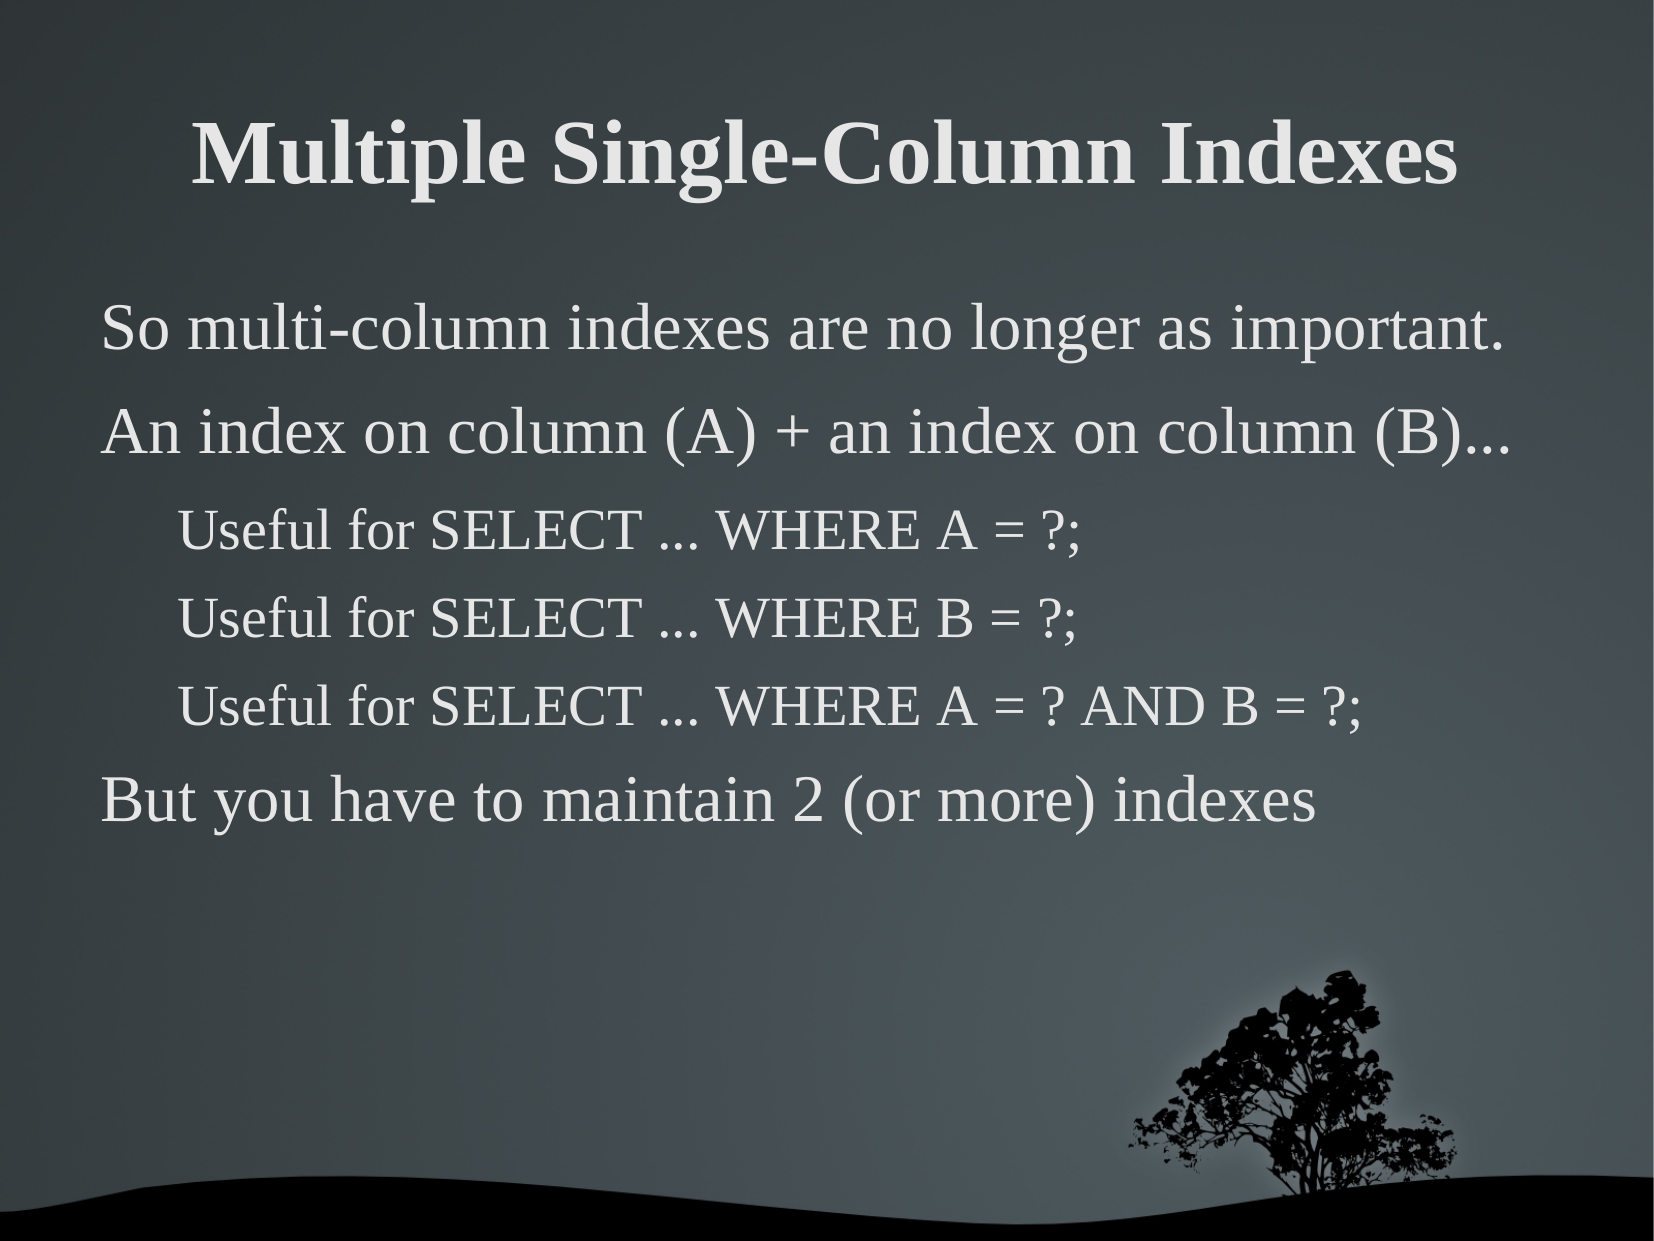

# Multiple Single-Column Indexes
So multi-column indexes are no longer as important.
An index on column (A) + an index on column (B)...
Useful for SELECT ... WHERE A = ?;
Useful for SELECT ... WHERE B = ?;
Useful for SELECT ... WHERE A = ? AND B = ?;
But you have to maintain 2 (or more) indexes